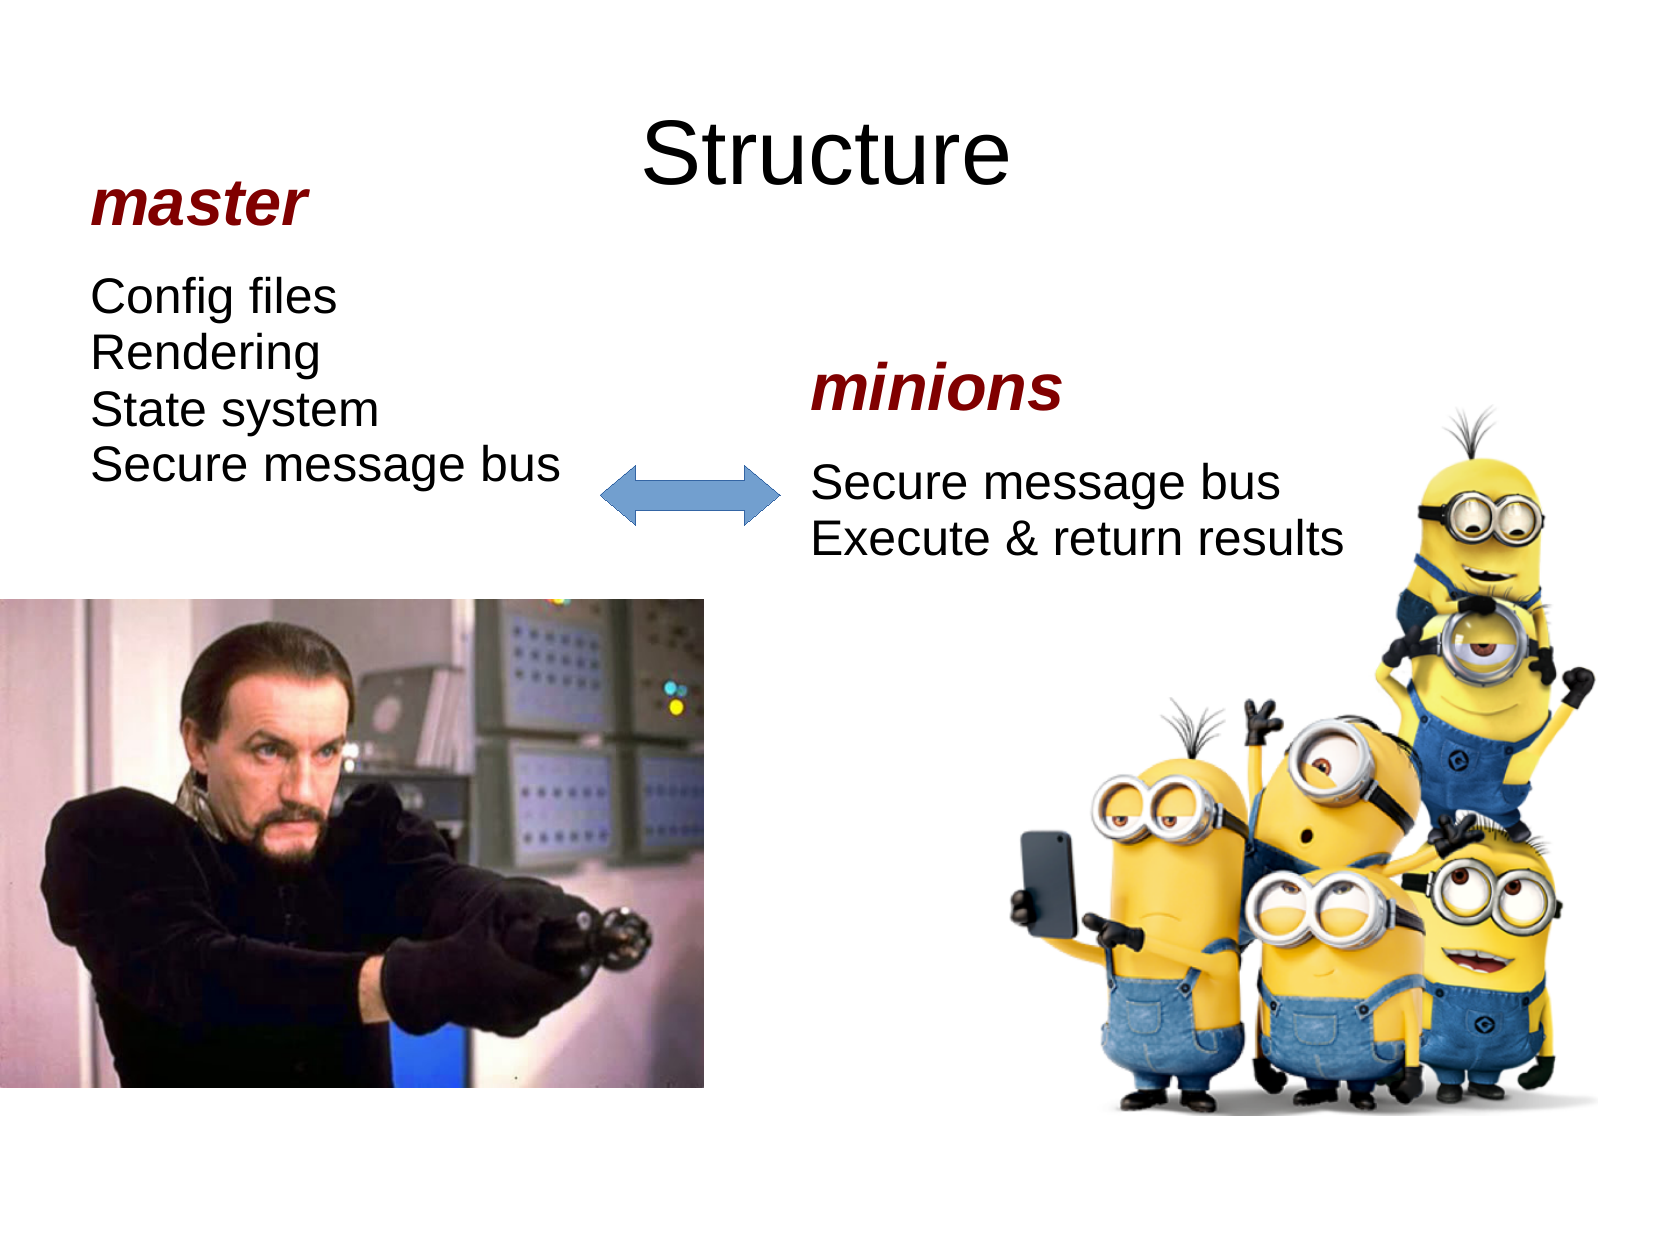

Structure
# master
Config files
Rendering
State system
Secure message bus
minions
Secure message bus
Execute & return results